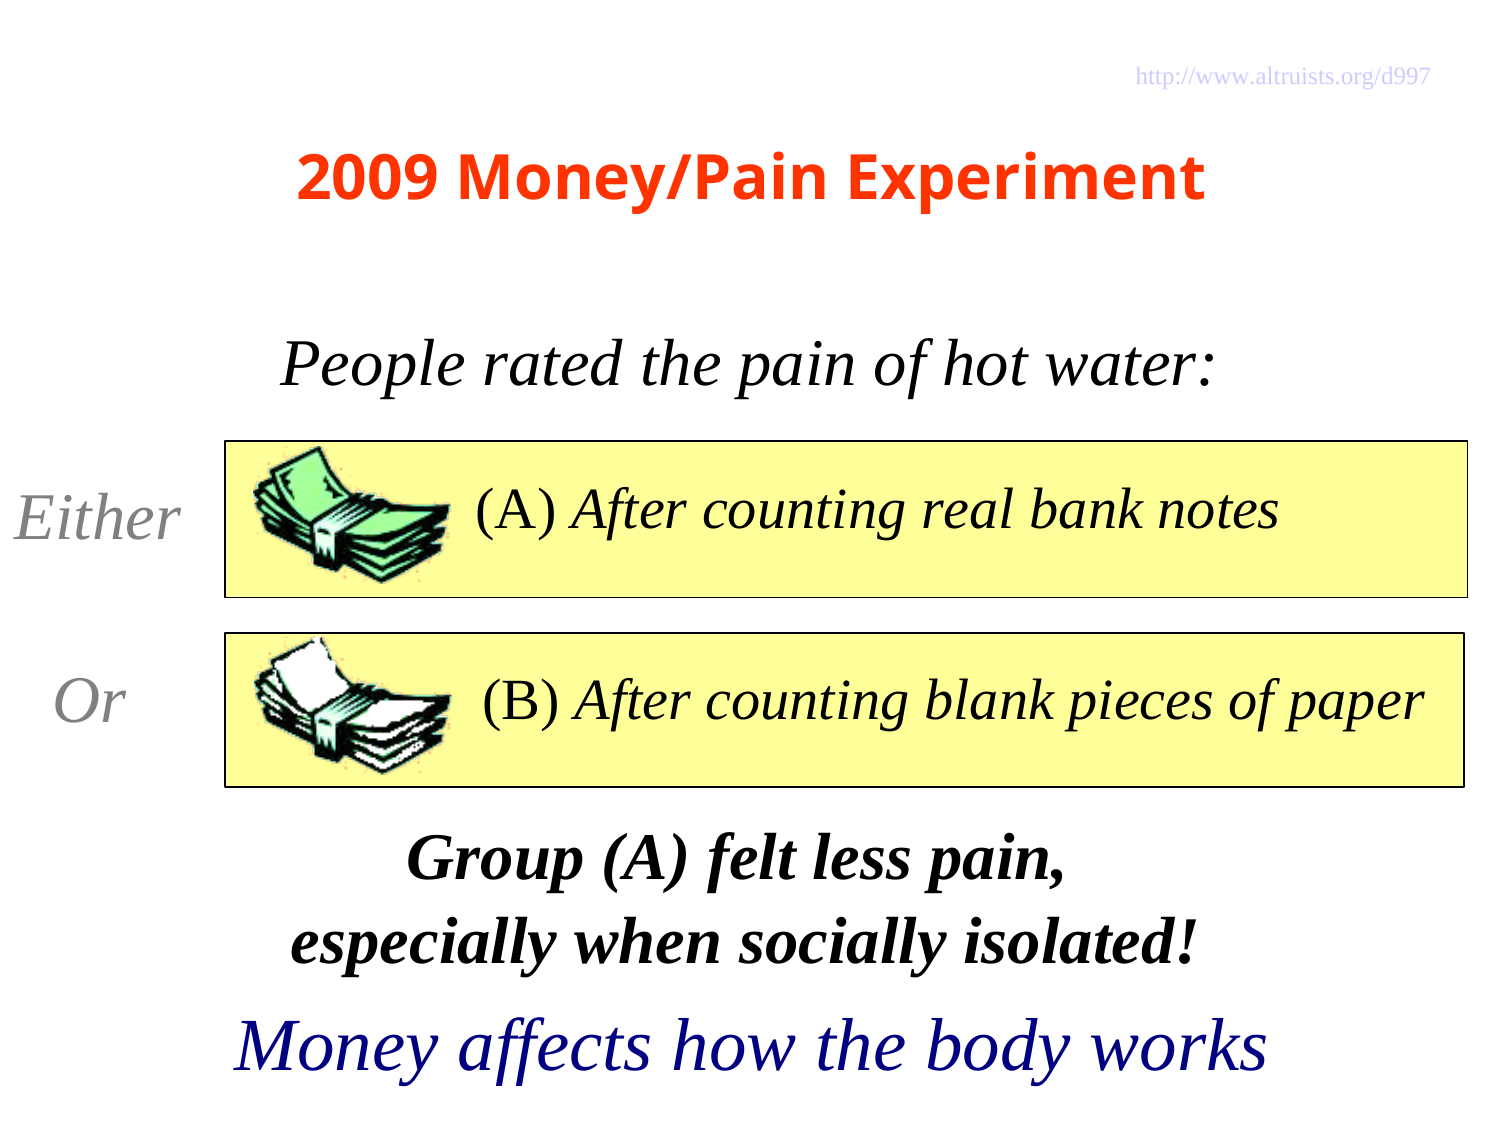

2009 Money/Pain Experiment
http://www.altruists.org/d997
People rated the pain of hot water:
Either
(A) After counting real bank notes
Or
(B) After counting blank pieces of paper
Group (A) felt less pain,
especially when socially isolated!
Money affects how the body works